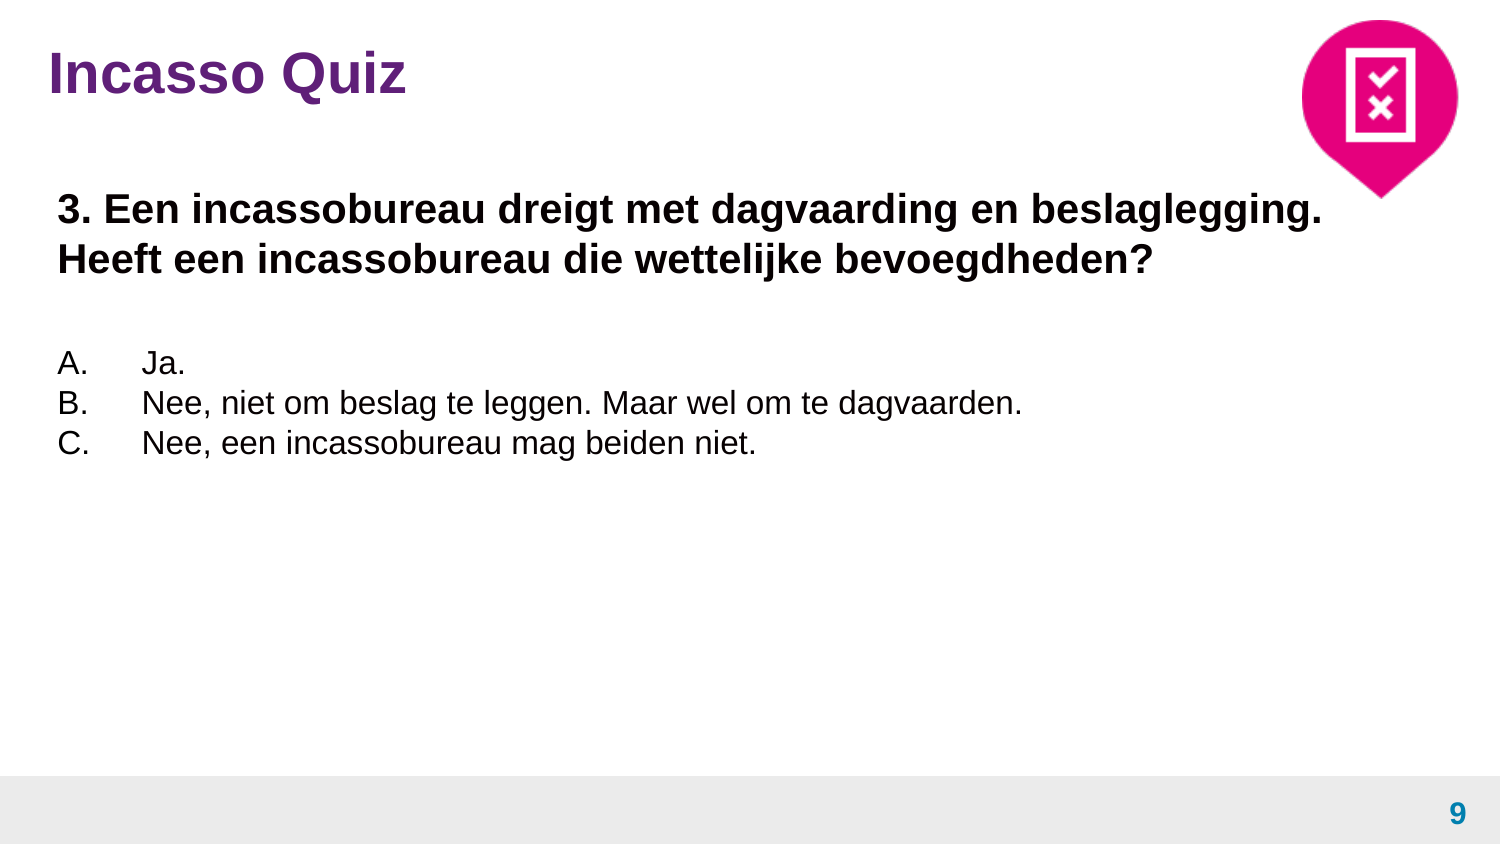

Incasso Quiz
3. Een incassobureau dreigt met dagvaarding en beslaglegging.
Heeft een incassobureau die wettelijke bevoegdheden?
Ja.
Nee, niet om beslag te leggen. Maar wel om te dagvaarden.
Nee, een incassobureau mag beiden niet.
9